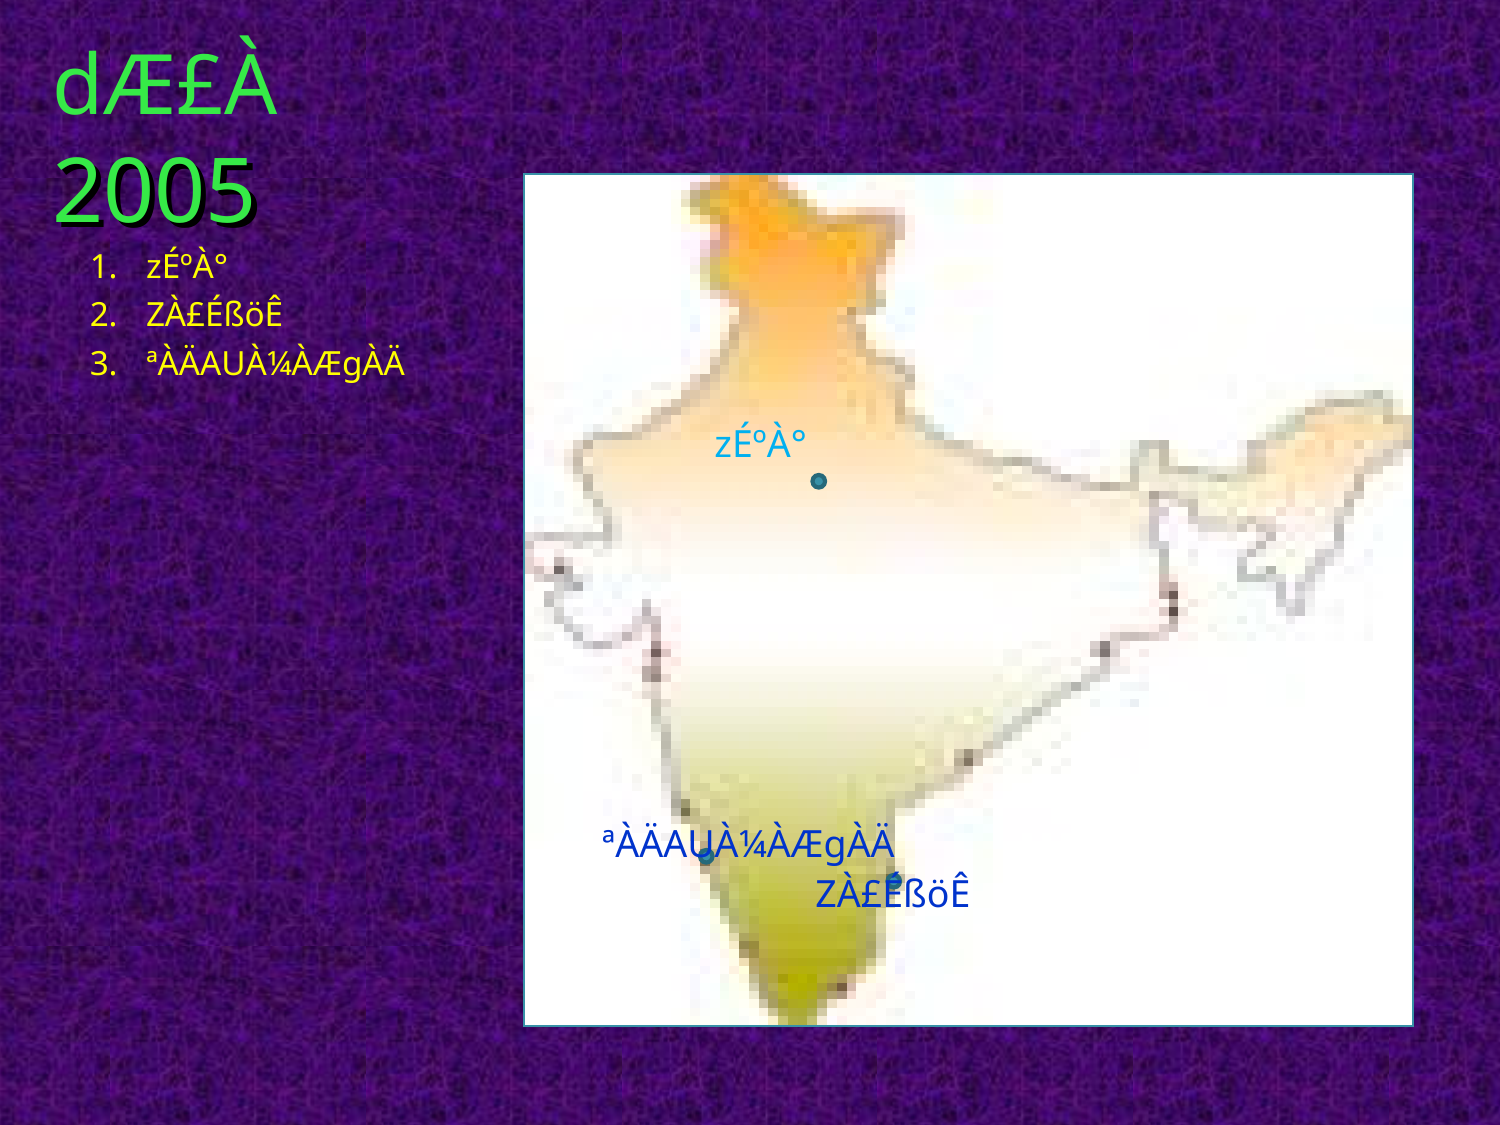

dÆ£À 2005
zÉºÀ°
ZÀ£ÉßöÊ
ªÀÄAUÀ¼ÀÆgÀÄ
zÉºÀ°
ªÀÄAUÀ¼ÀÆgÀÄ
ZÀ£ÉßöÊ